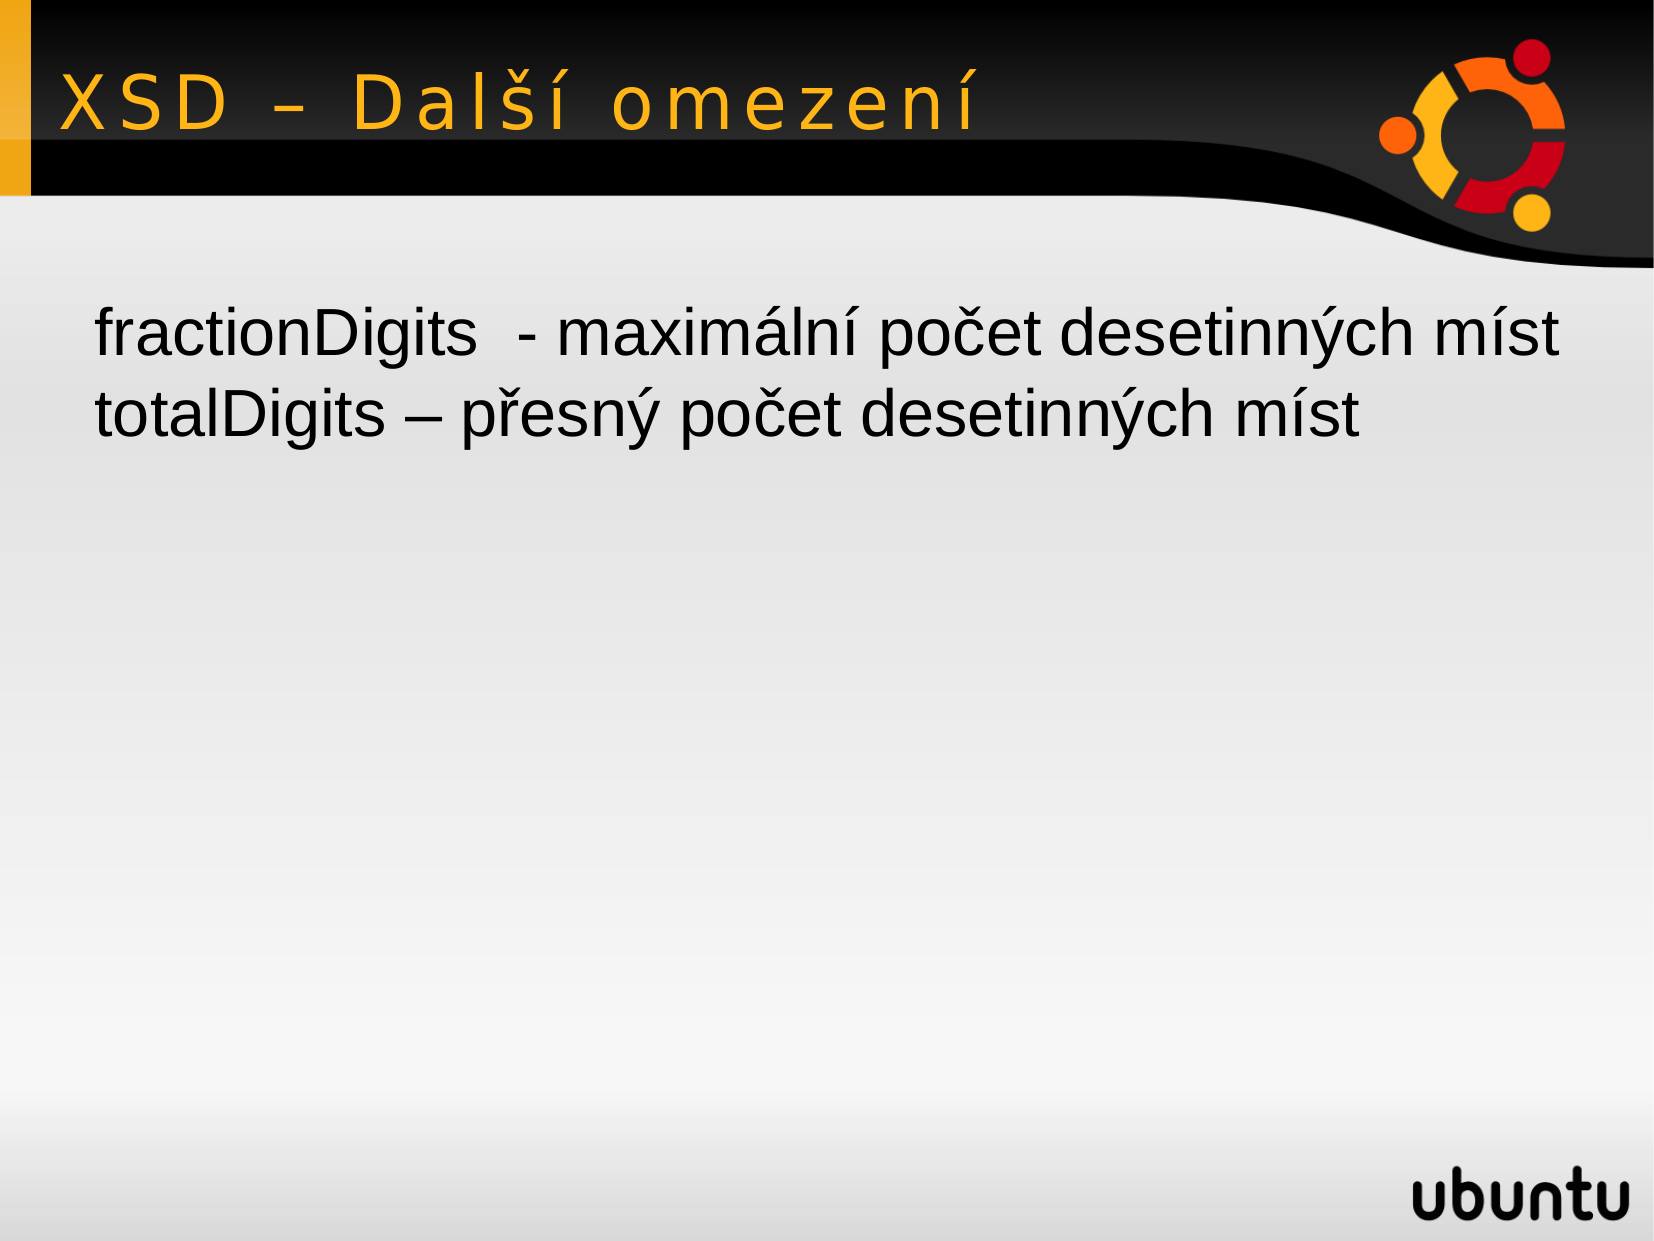

# XSD – Další omezení
fractionDigits - maximální počet desetinných míst
totalDigits – přesný počet desetinných míst